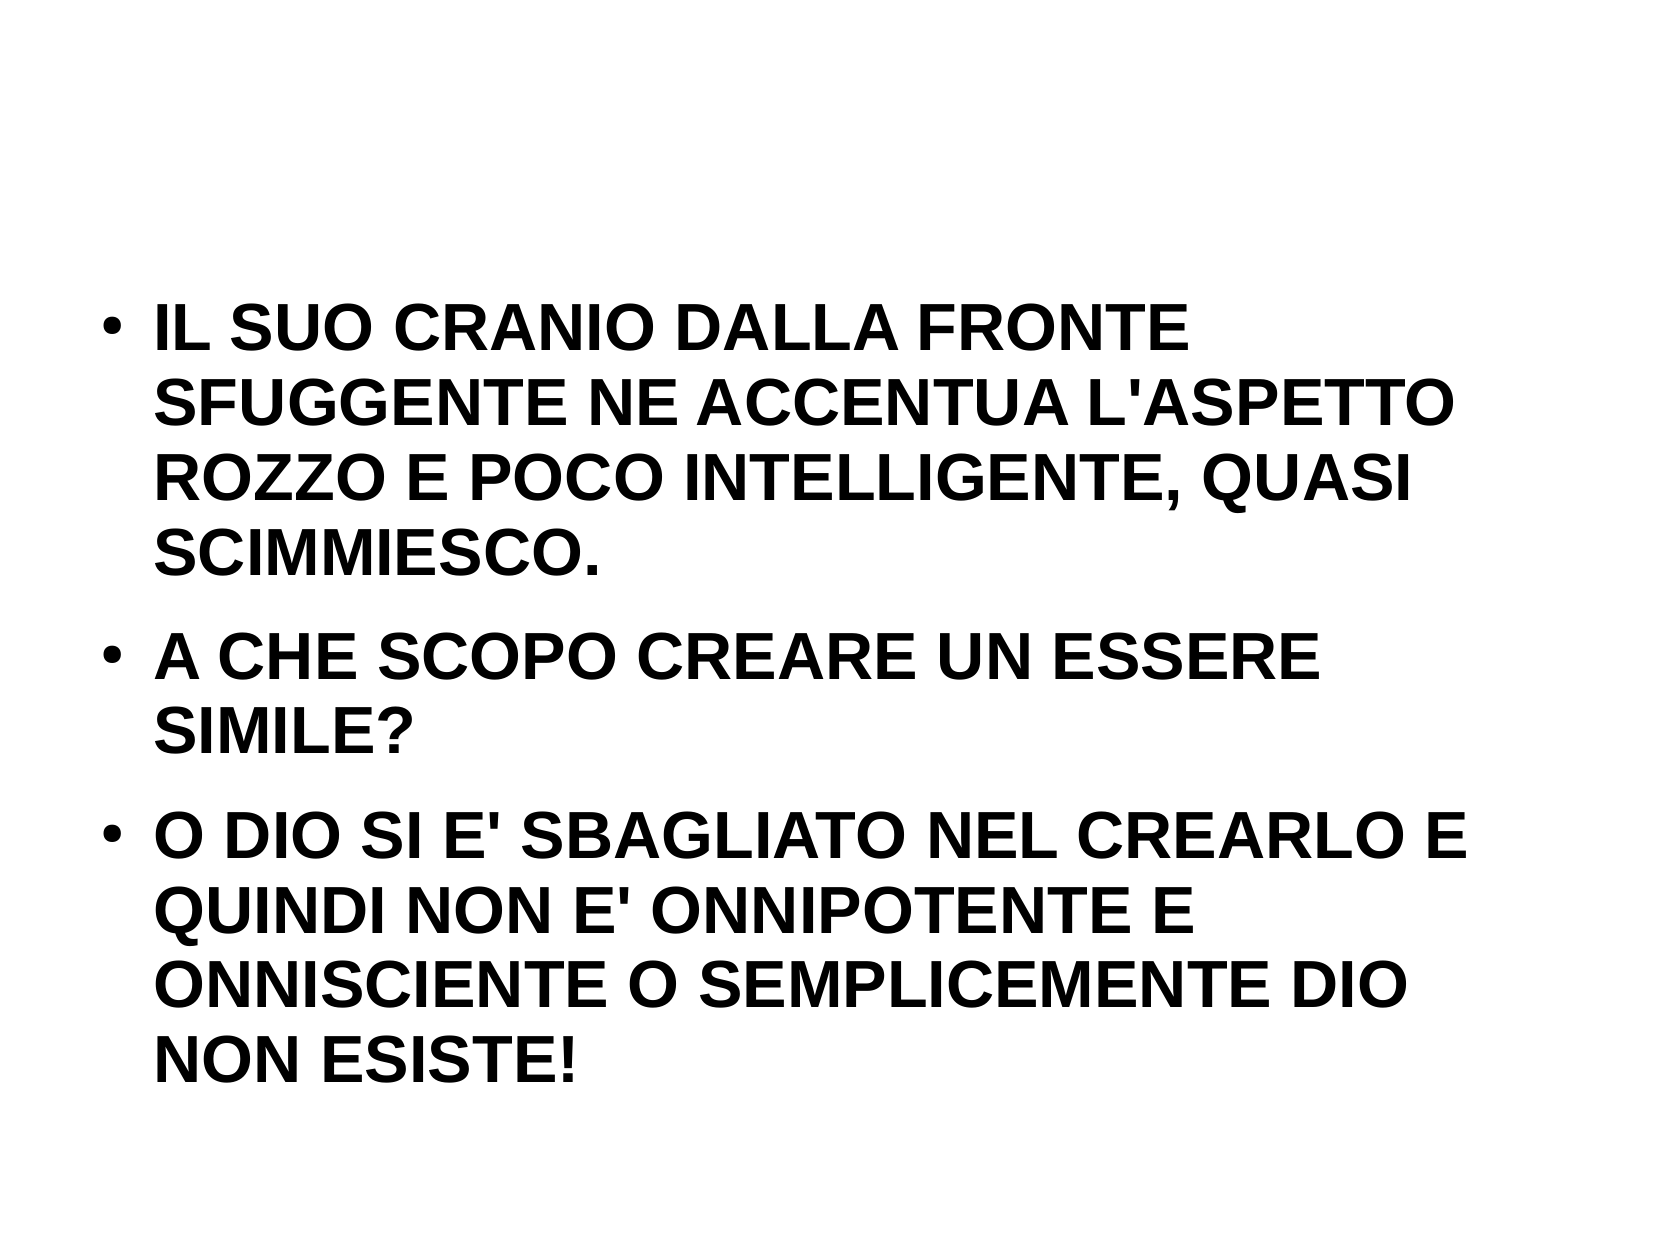

#
IL SUO CRANIO DALLA FRONTE SFUGGENTE NE ACCENTUA L'ASPETTO ROZZO E POCO INTELLIGENTE, QUASI SCIMMIESCO.
A CHE SCOPO CREARE UN ESSERE SIMILE?
O DIO SI E' SBAGLIATO NEL CREARLO E QUINDI NON E' ONNIPOTENTE E ONNISCIENTE O SEMPLICEMENTE DIO NON ESISTE!